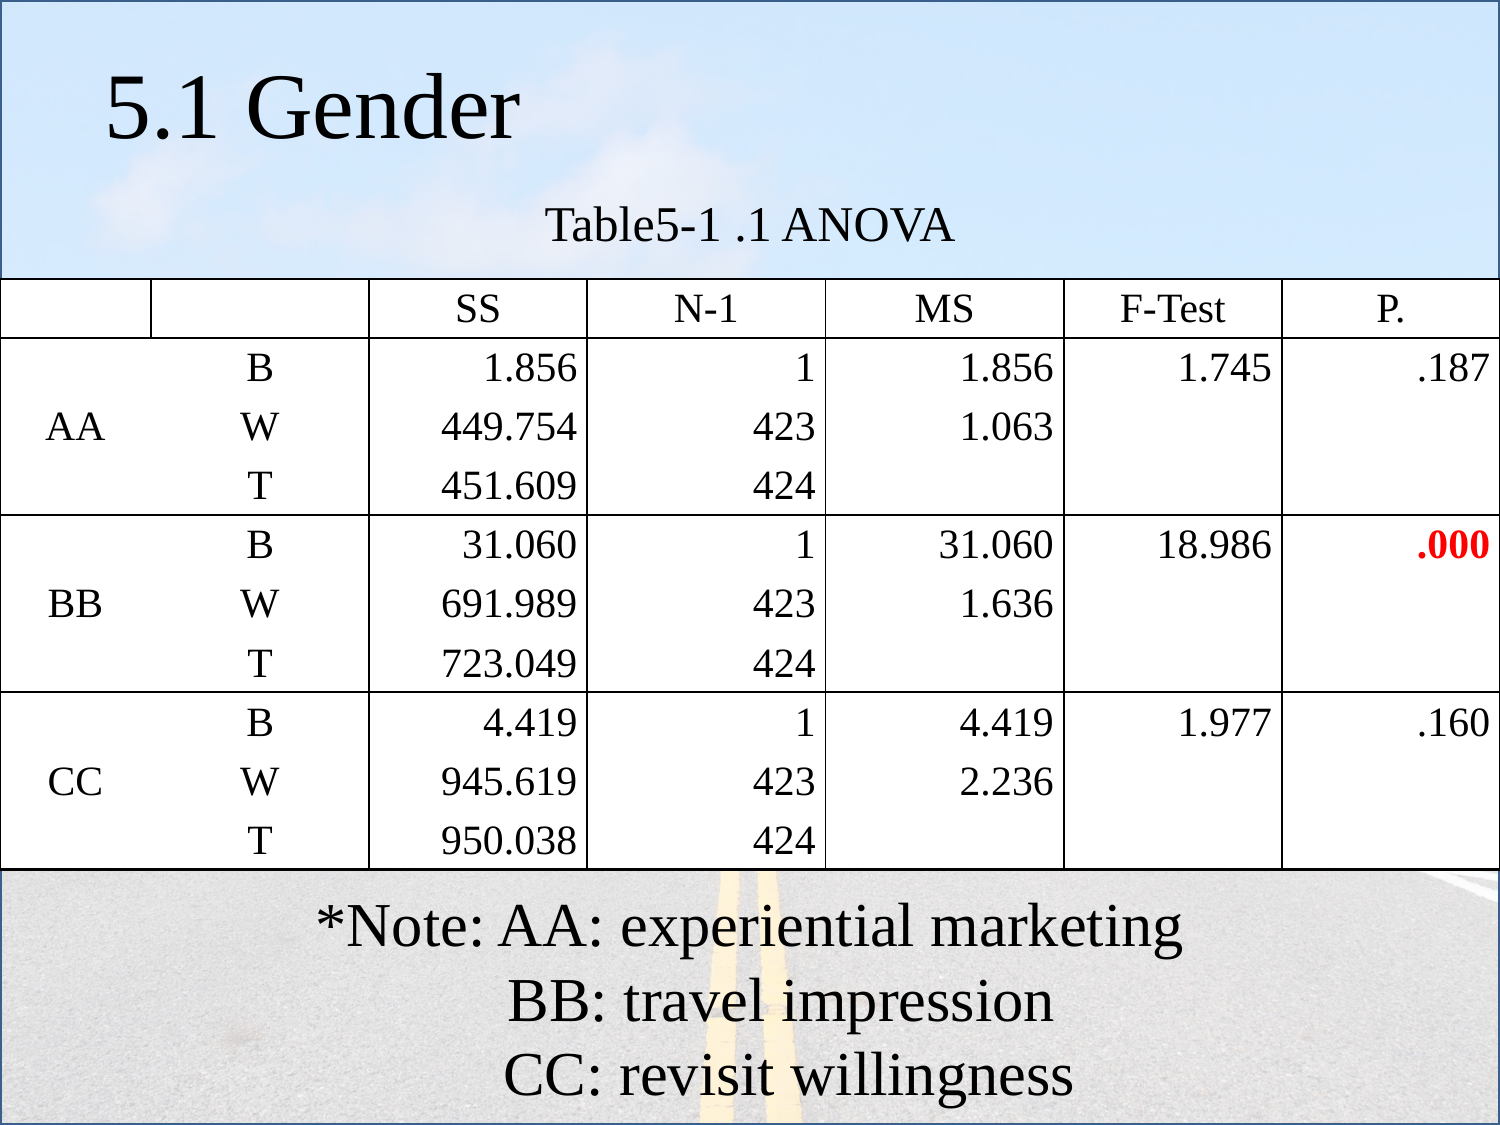

# 5.1 Gender
Table5-1 .1 ANOVA
| | | SS | N-1 | MS | F-Test | P. |
| --- | --- | --- | --- | --- | --- | --- |
| AA | B | 1.856 | 1 | 1.856 | 1.745 | .187 |
| | W | 449.754 | 423 | 1.063 | | |
| | T | 451.609 | 424 | | | |
| BB | B | 31.060 | 1 | 31.060 | 18.986 | .000 |
| | W | 691.989 | 423 | 1.636 | | |
| | T | 723.049 | 424 | | | |
| CC | B | 4.419 | 1 | 4.419 | 1.977 | .160 |
| | W | 945.619 | 423 | 2.236 | | |
| | T | 950.038 | 424 | | | |
*Note: AA: experiential marketing
 BB: travel impression
 CC: revisit willingness